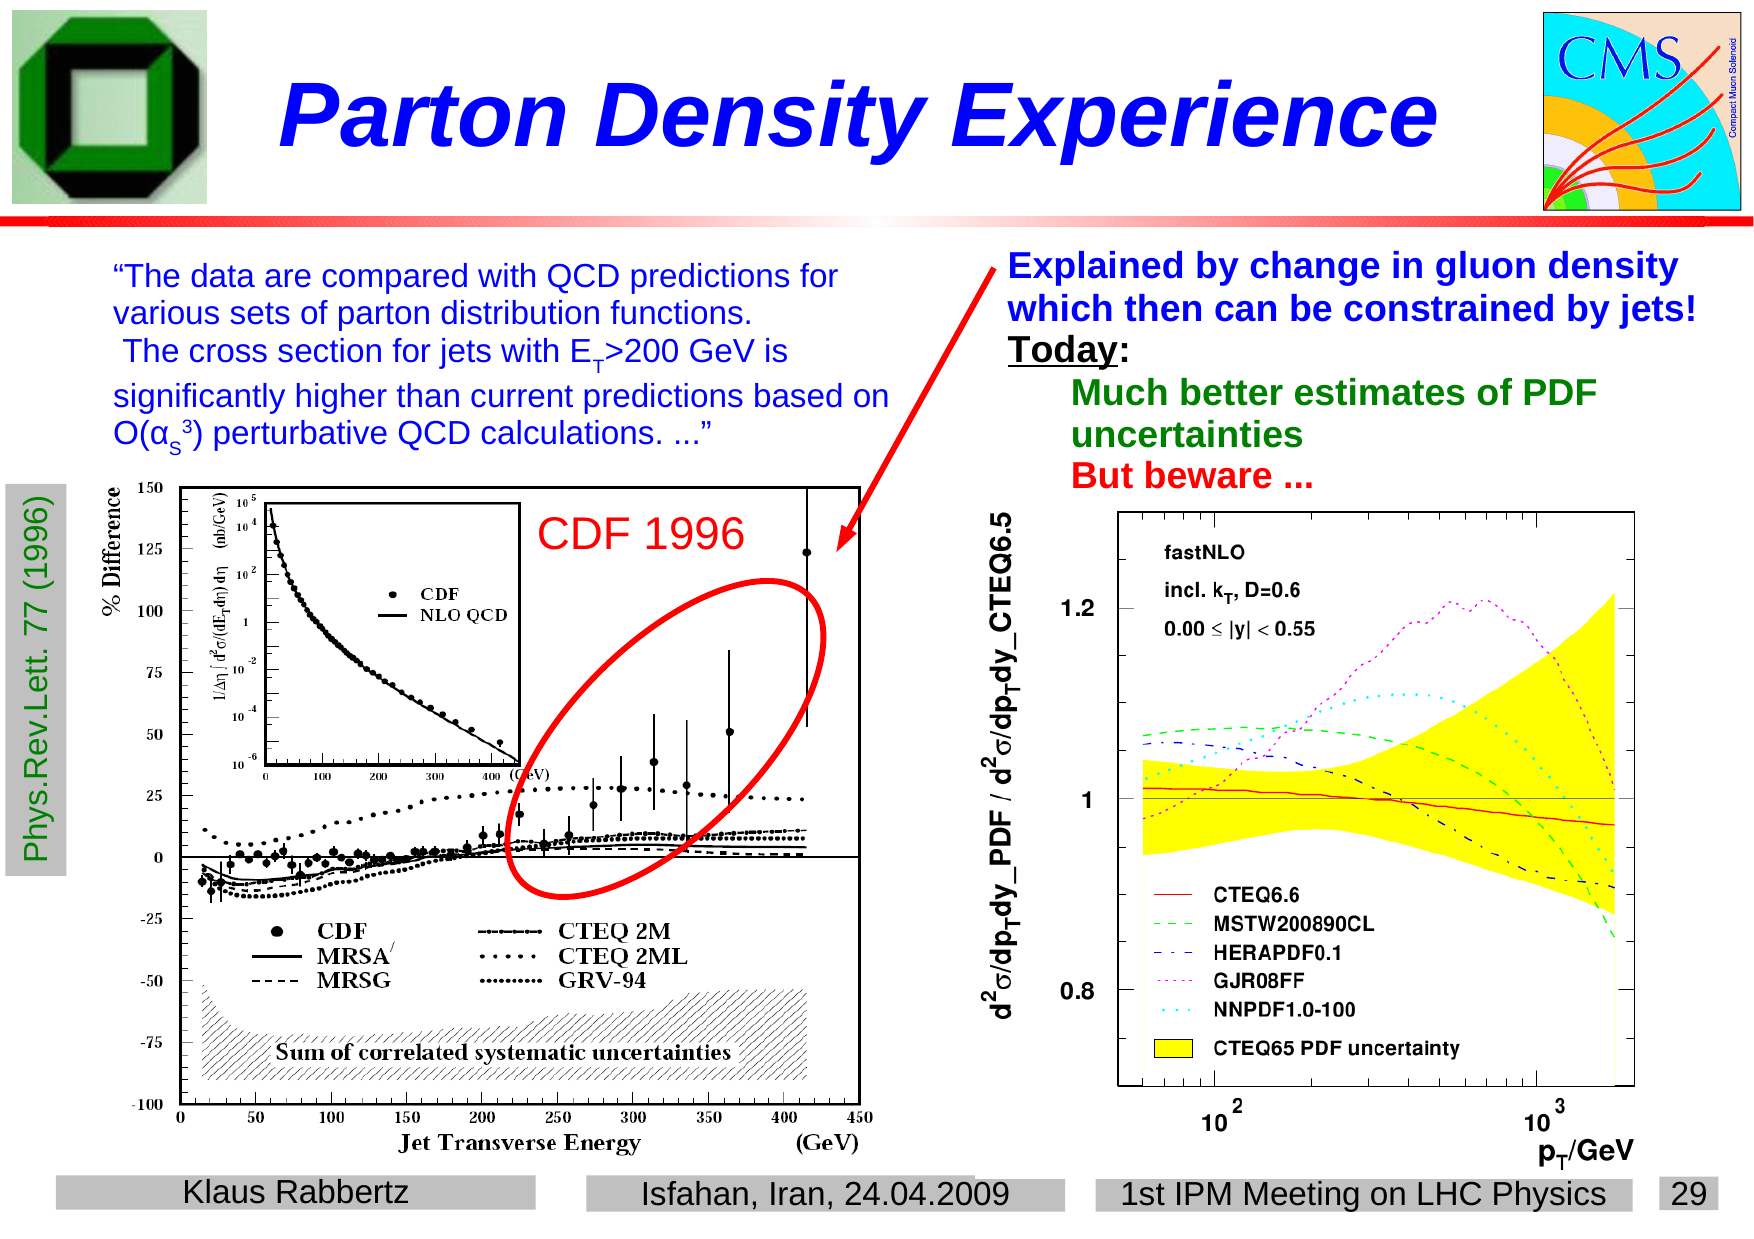

# Parton Density Experience
Explained by change in gluon density
which then can be constrained by jets!
Today:
 Much better estimates of PDF
 uncertainties
 But beware ...
“The data are compared with QCD predictions for
various sets of parton distribution functions.
 The cross section for jets with ET>200 GeV is
significantly higher than current predictions based on
O(αS3) perturbative QCD calculations. ...”
CDF 1996
Phys.Rev.Lett. 77 (1996)